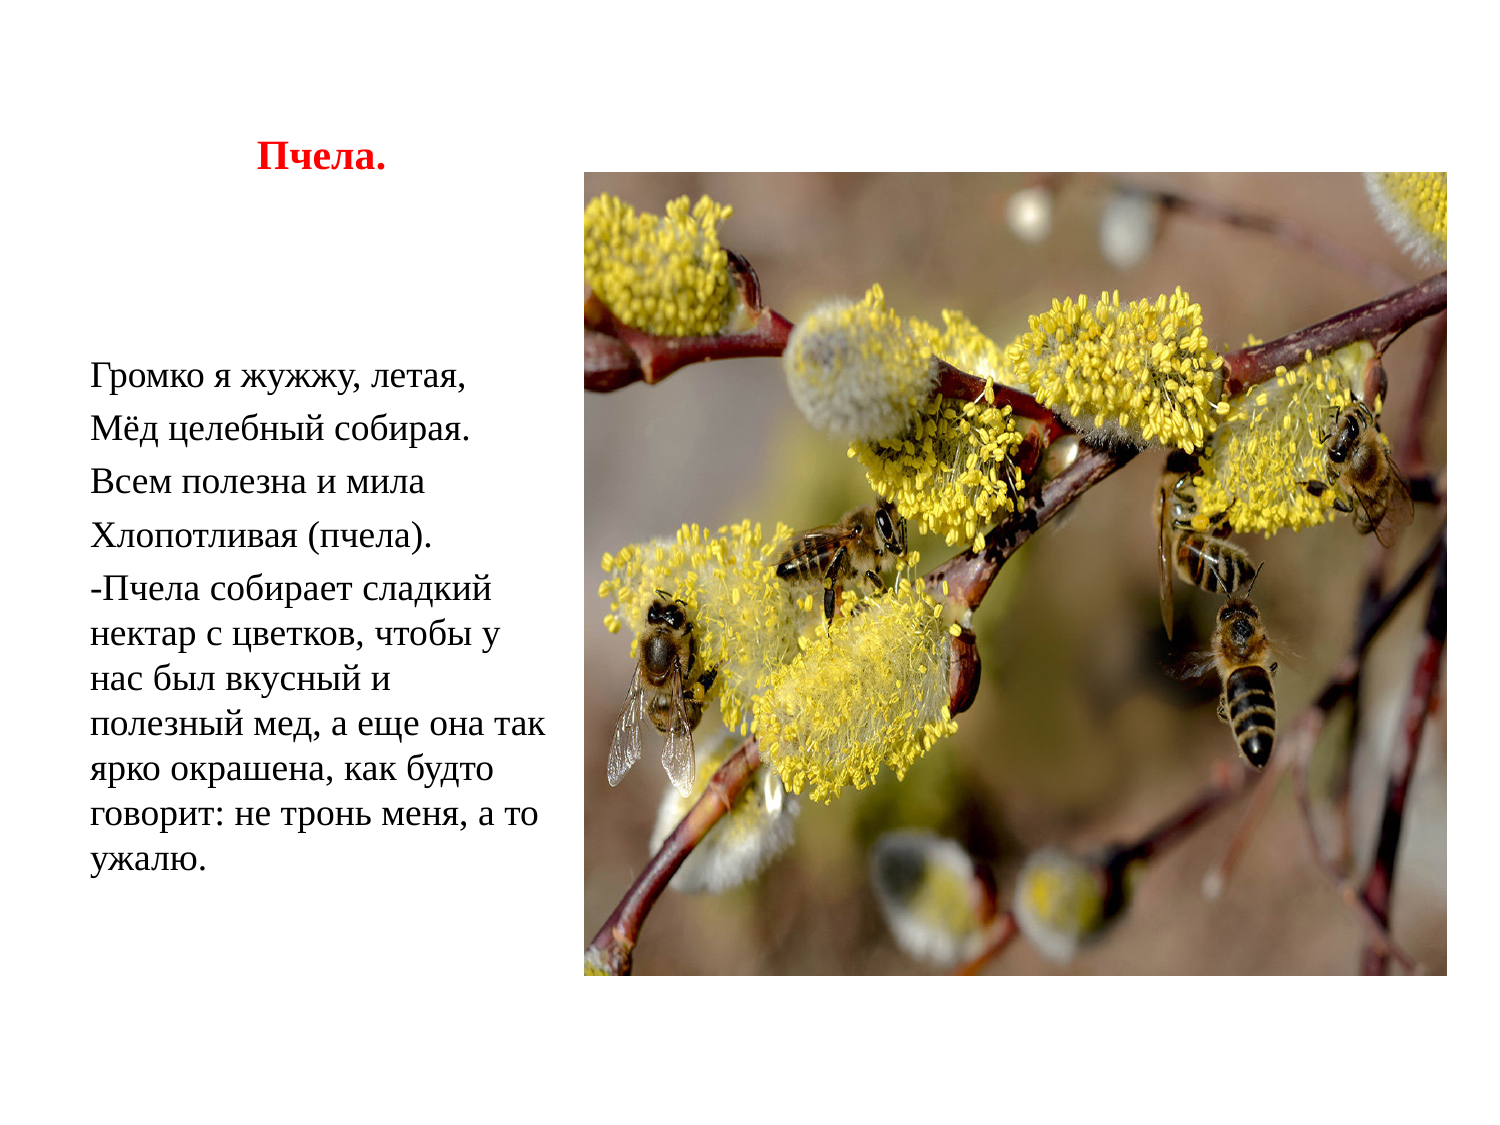

# Пчела.
Громко я жужжу, летая,
Мёд целебный собирая.
Всем полезна и мила
Хлопотливая (пчела).
-Пчела собирает сладкий нектар с цветков, чтобы у нас был вкусный и полезный мед, а еще она так ярко окрашена, как будто говорит: не тронь меня, а то ужалю.